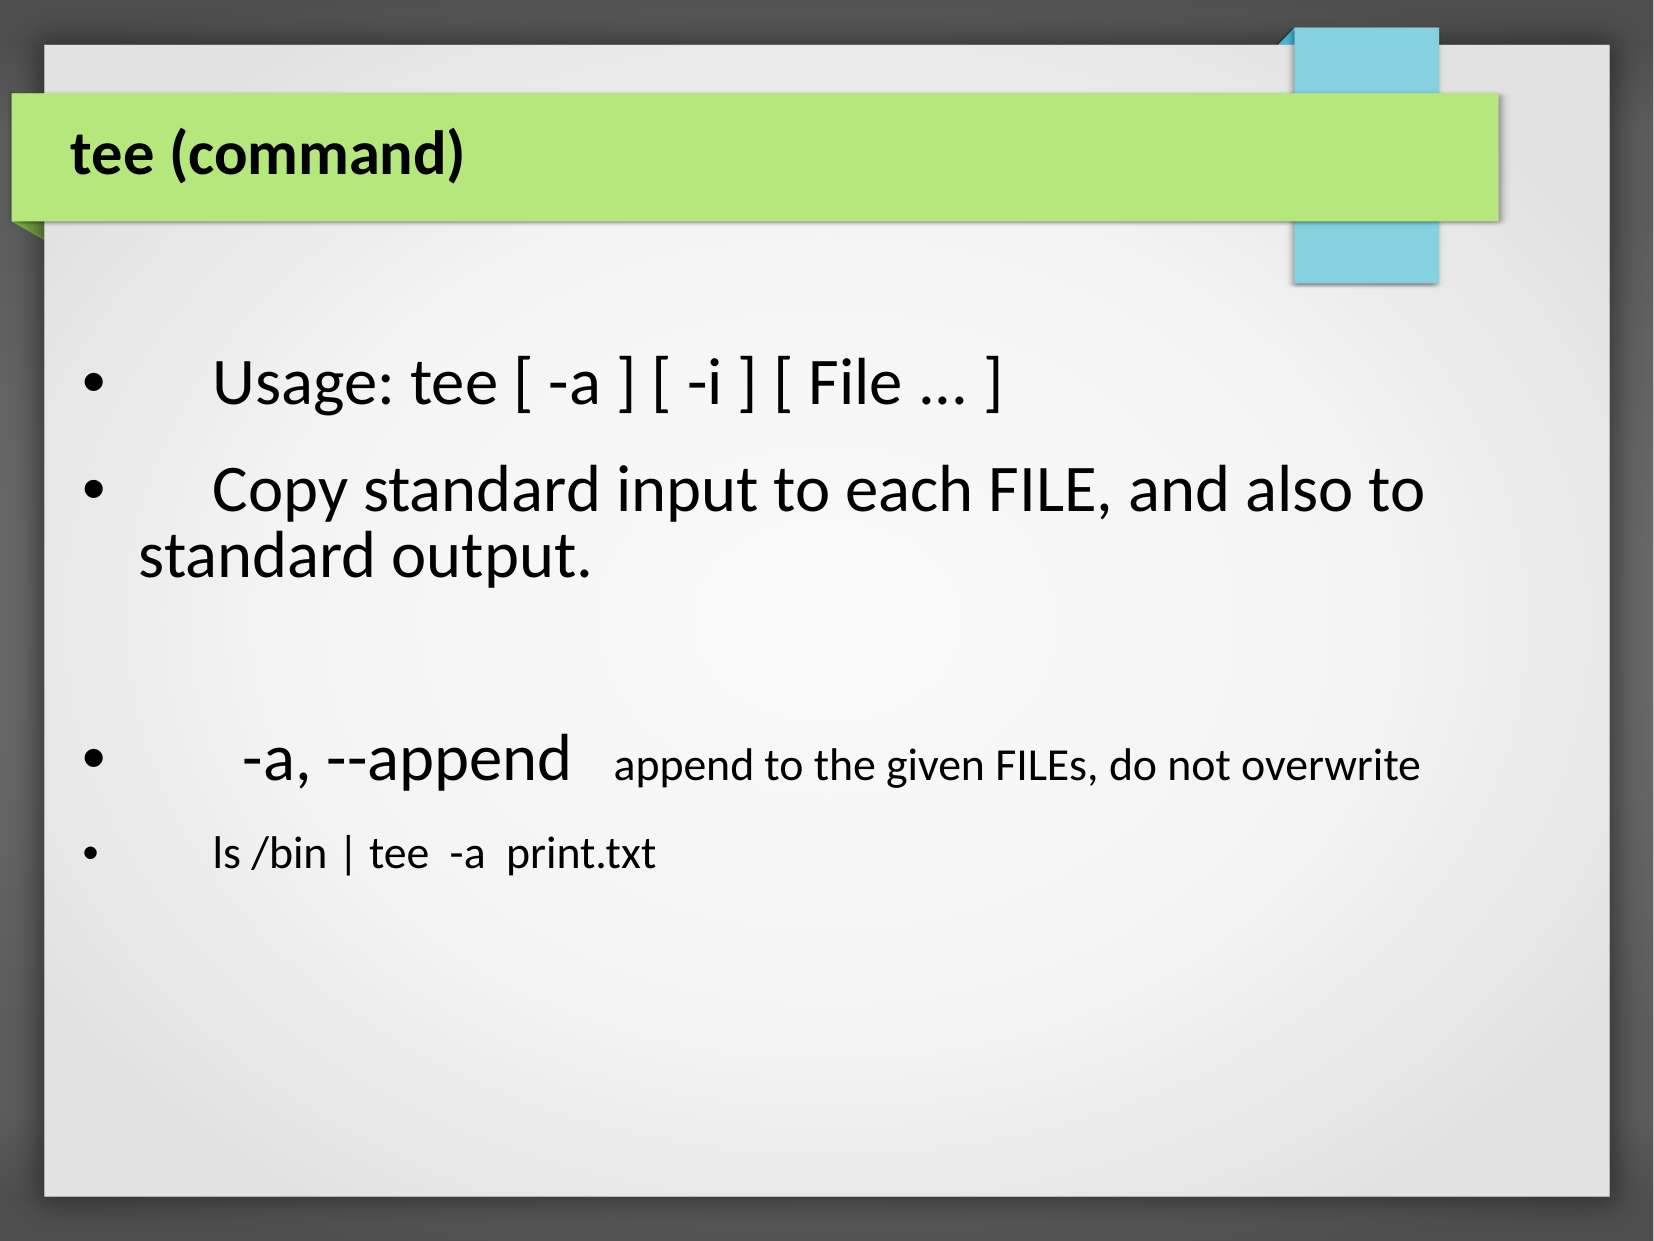

# tee (command)
•	Usage: tee [ -a ] [ -i ] [ File ... ]
•	Copy standard input to each FILE, and also to standard output.
•	 -a, --append append to the given FILEs, do not overwrite
•	ls /bin | tee -a print.txt